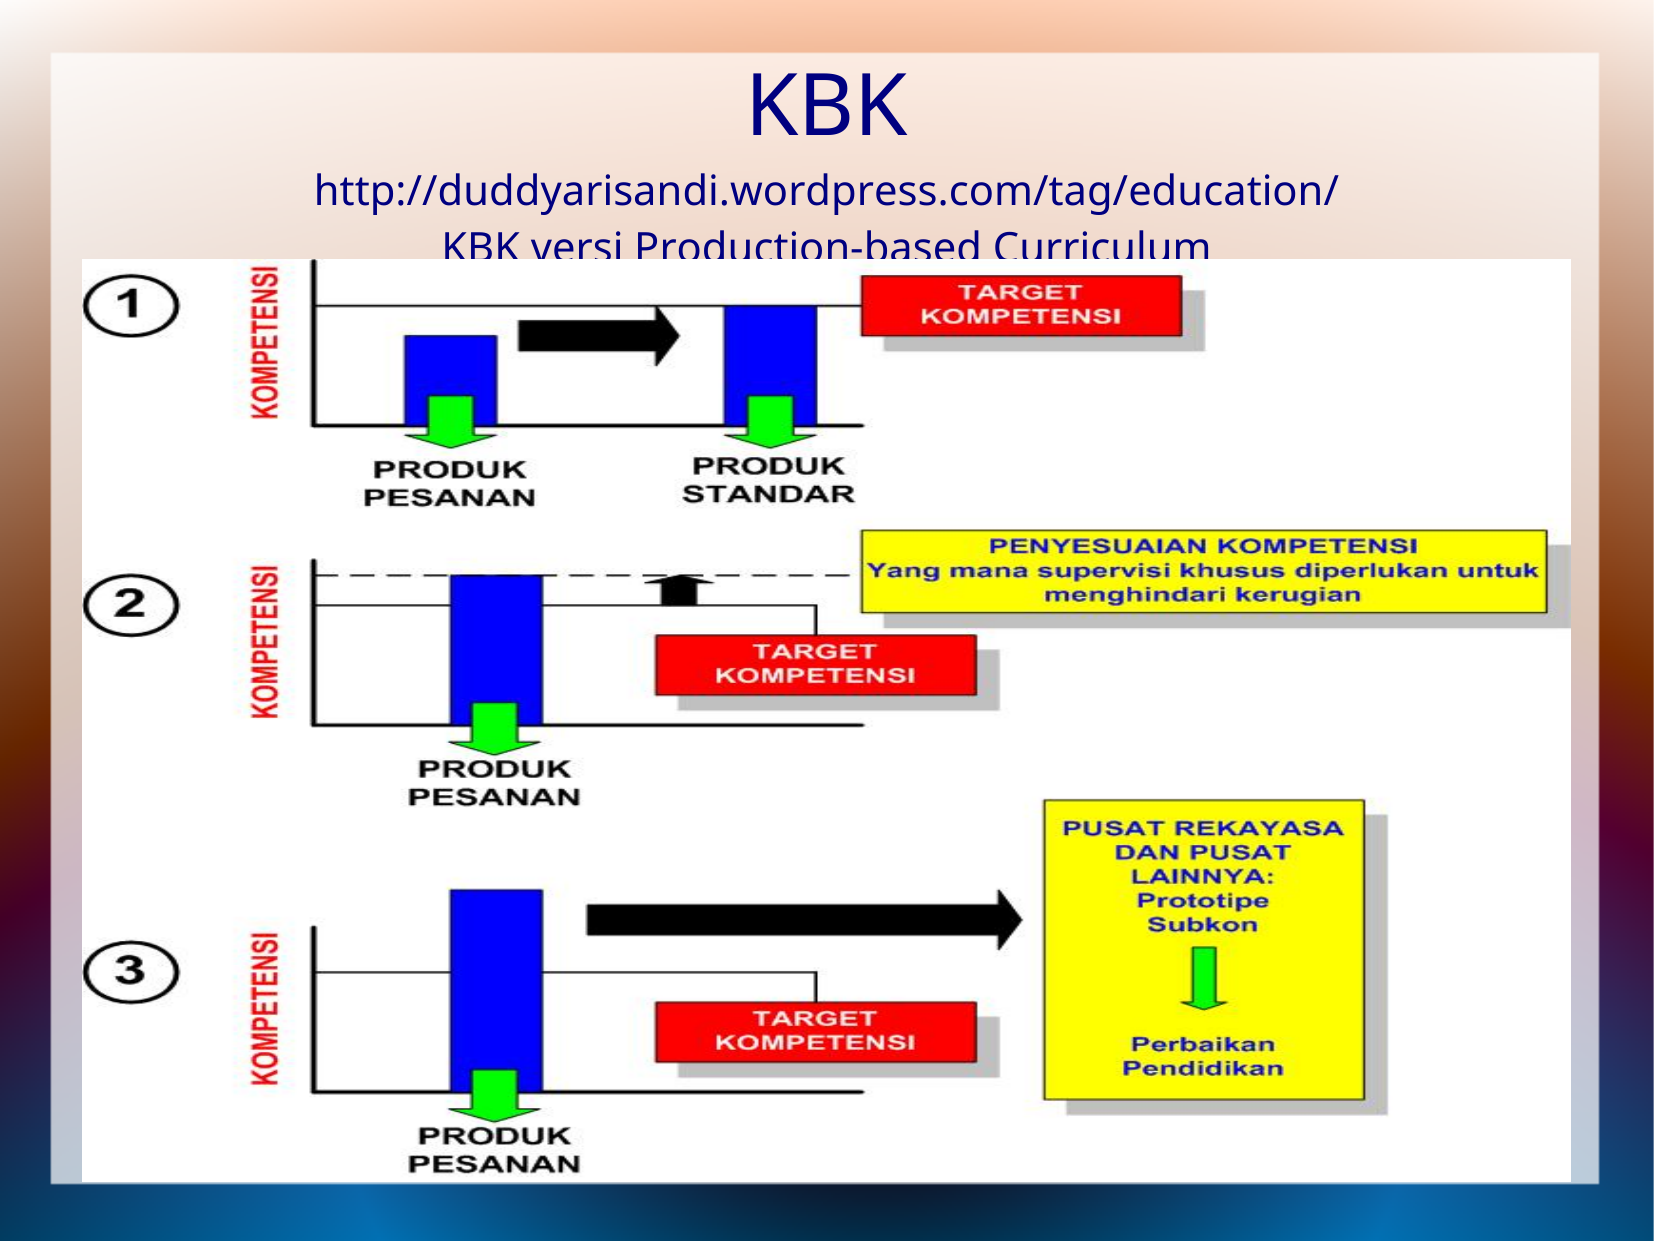

# KBK http://duddyarisandi.wordpress.com/tag/education/ KBK versi Production-based Curriculum